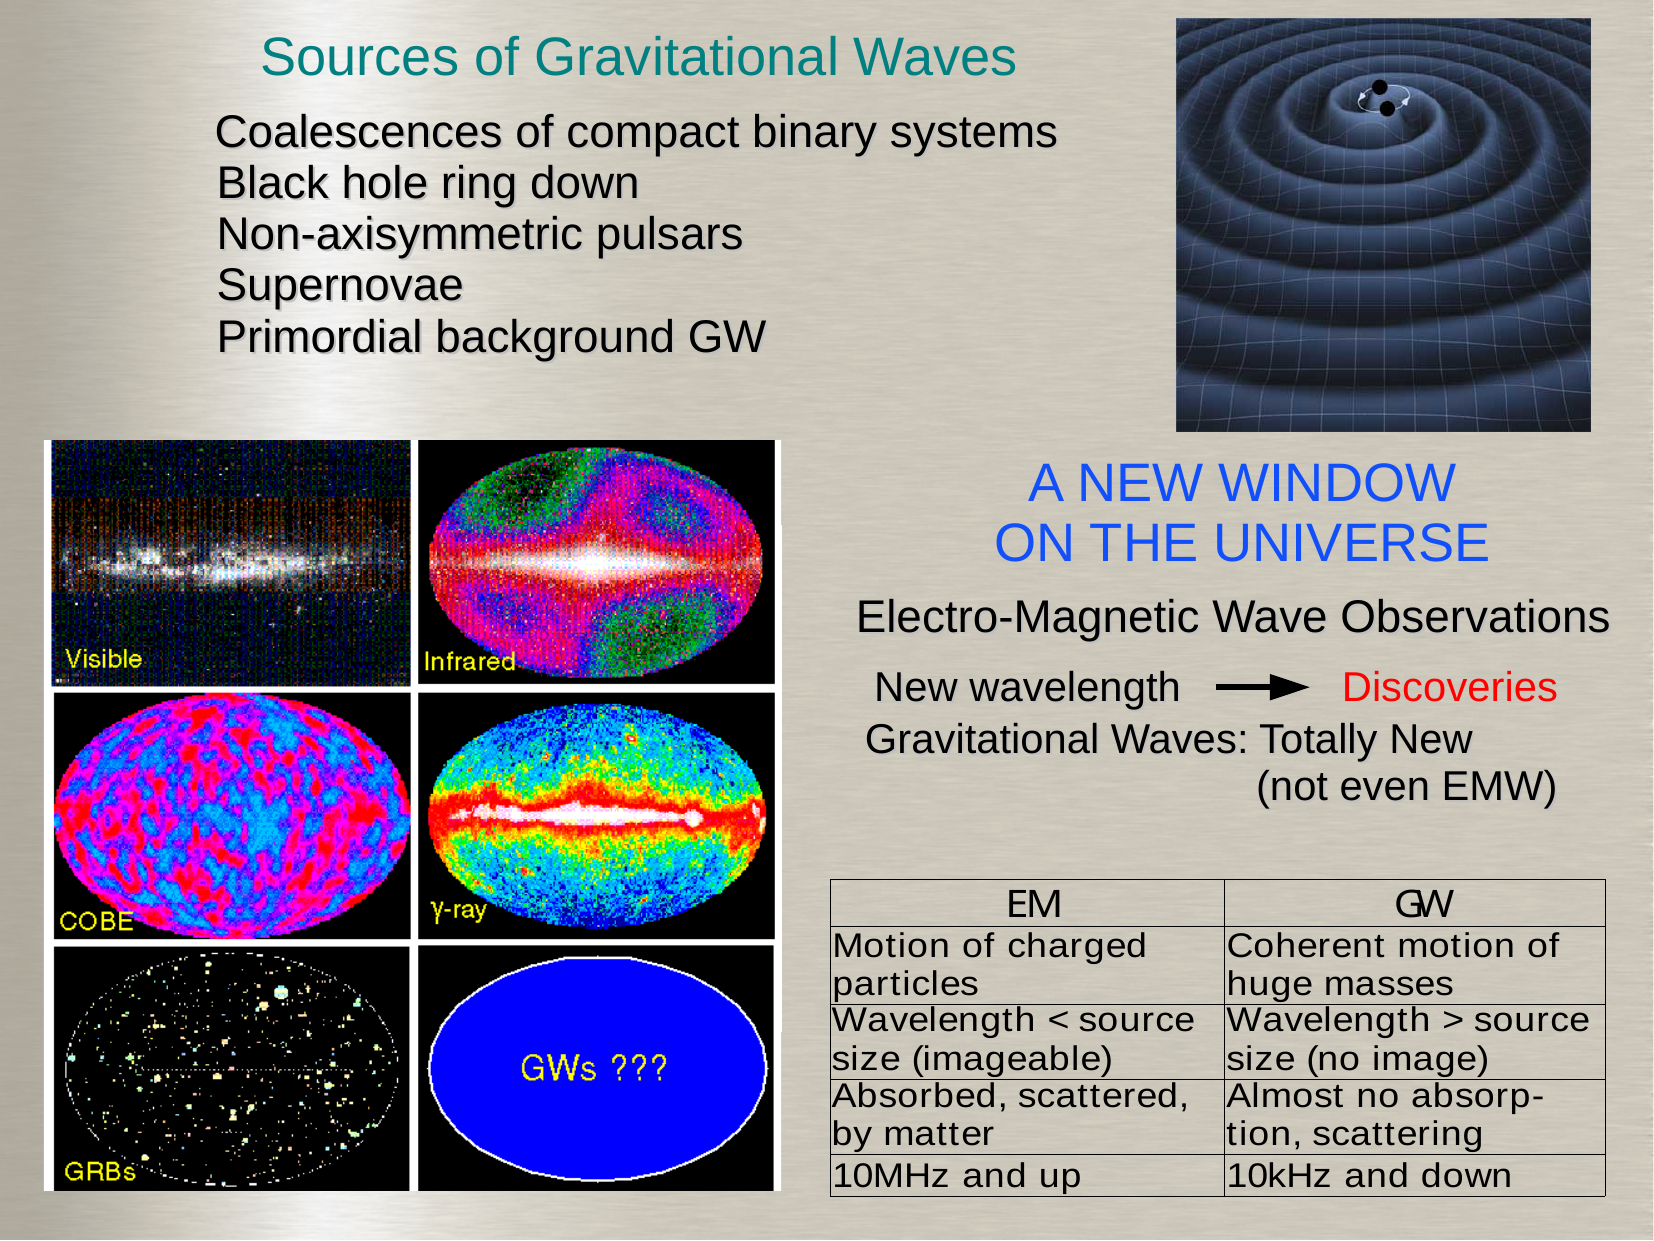

Sources of Gravitational Waves
 Coalescences of compact binary systems
 Black hole ring down
 Non-axisymmetric pulsars
 Supernovae
 Primordial background GW
# A NEW WINDOW ON THE UNIVERSE
Electro-Magnetic Wave Observations
New wavelength Discoveries
Gravitational Waves: Totally New
 (not even EMW)